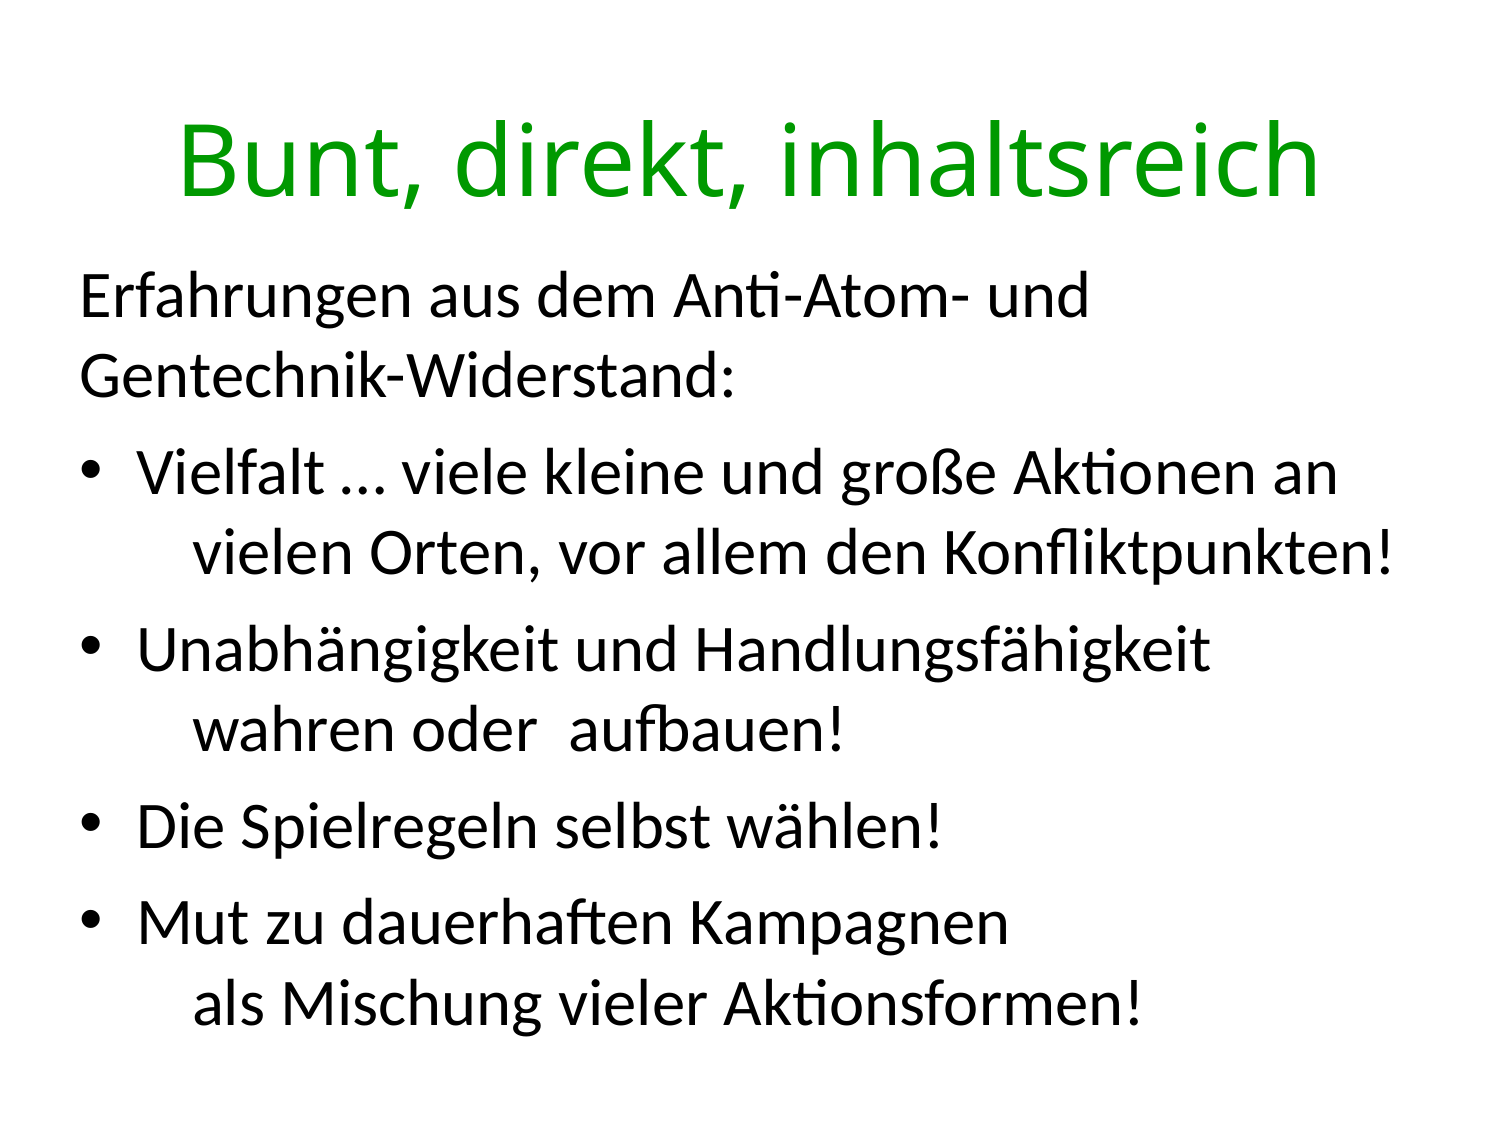

# Bunt, direkt, inhaltsreich
Erfahrungen aus dem Anti-Atom- und
Gentechnik-Widerstand:
Vielfalt … viele kleine und große Aktionen an vielen Orten, vor allem den Konfliktpunkten!
Unabhängigkeit und Handlungsfähigkeit wahren oder aufbauen!
Die Spielregeln selbst wählen!
Mut zu dauerhaften Kampagnen
als Mischung vieler Aktionsformen!